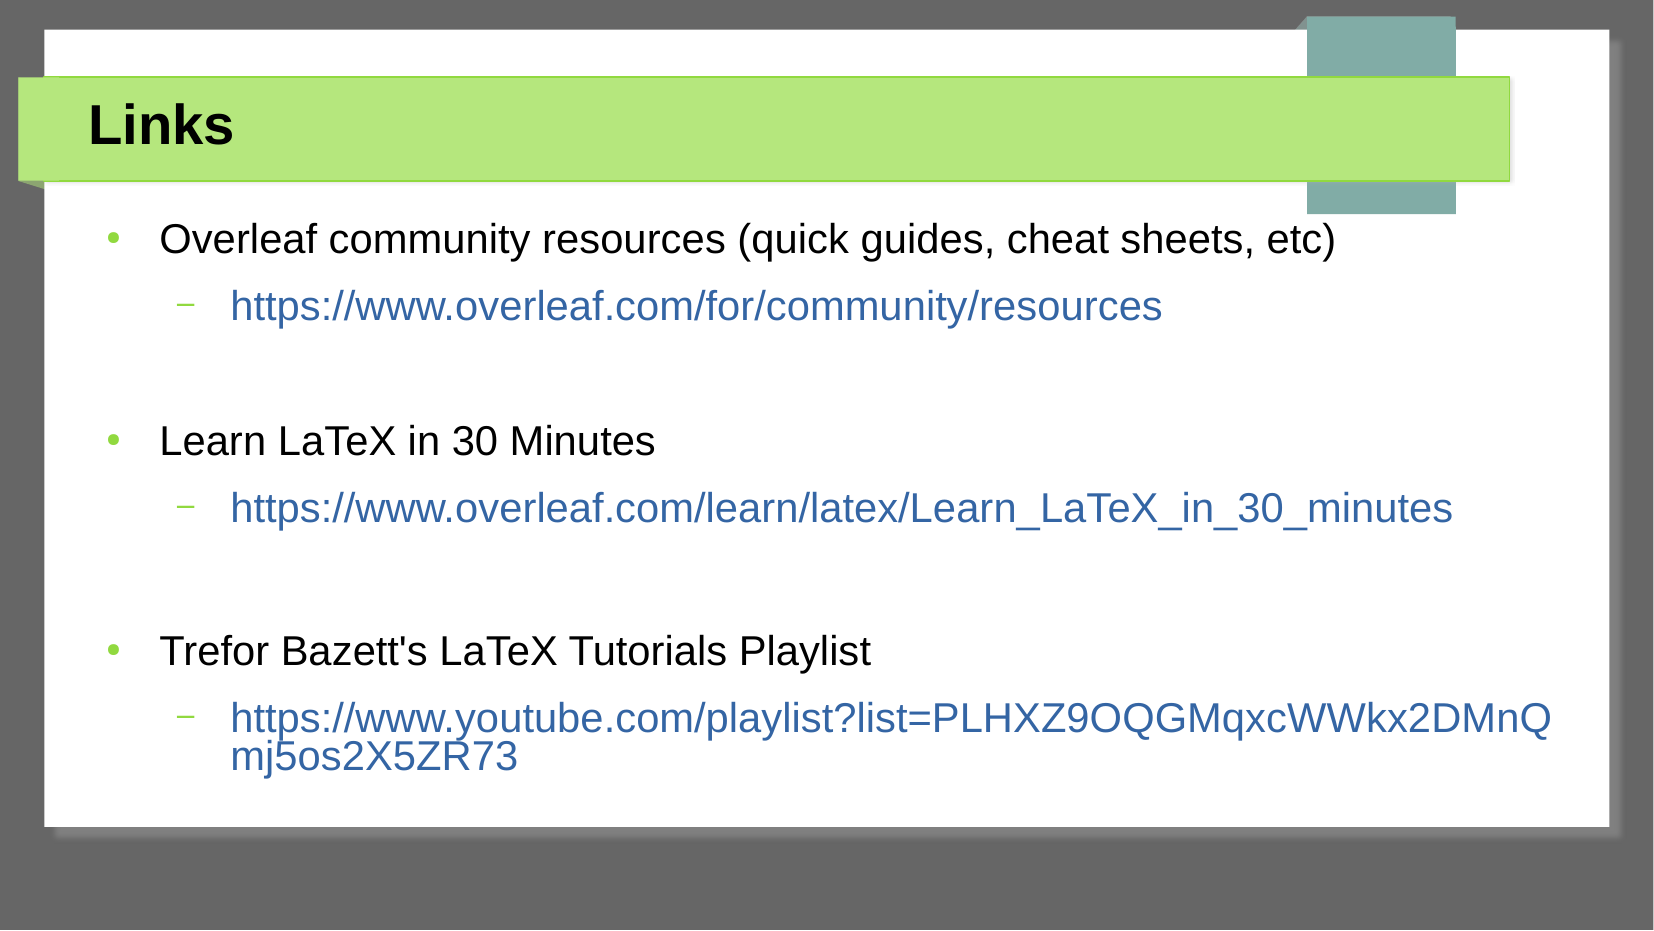

# Links
Overleaf community resources (quick guides, cheat sheets, etc)
https://www.overleaf.com/for/community/resources
Learn LaTeX in 30 Minutes
https://www.overleaf.com/learn/latex/Learn_LaTeX_in_30_minutes
Trefor Bazett's LaTeX Tutorials Playlist
https://www.youtube.com/playlist?list=PLHXZ9OQGMqxcWWkx2DMnQmj5os2X5ZR73